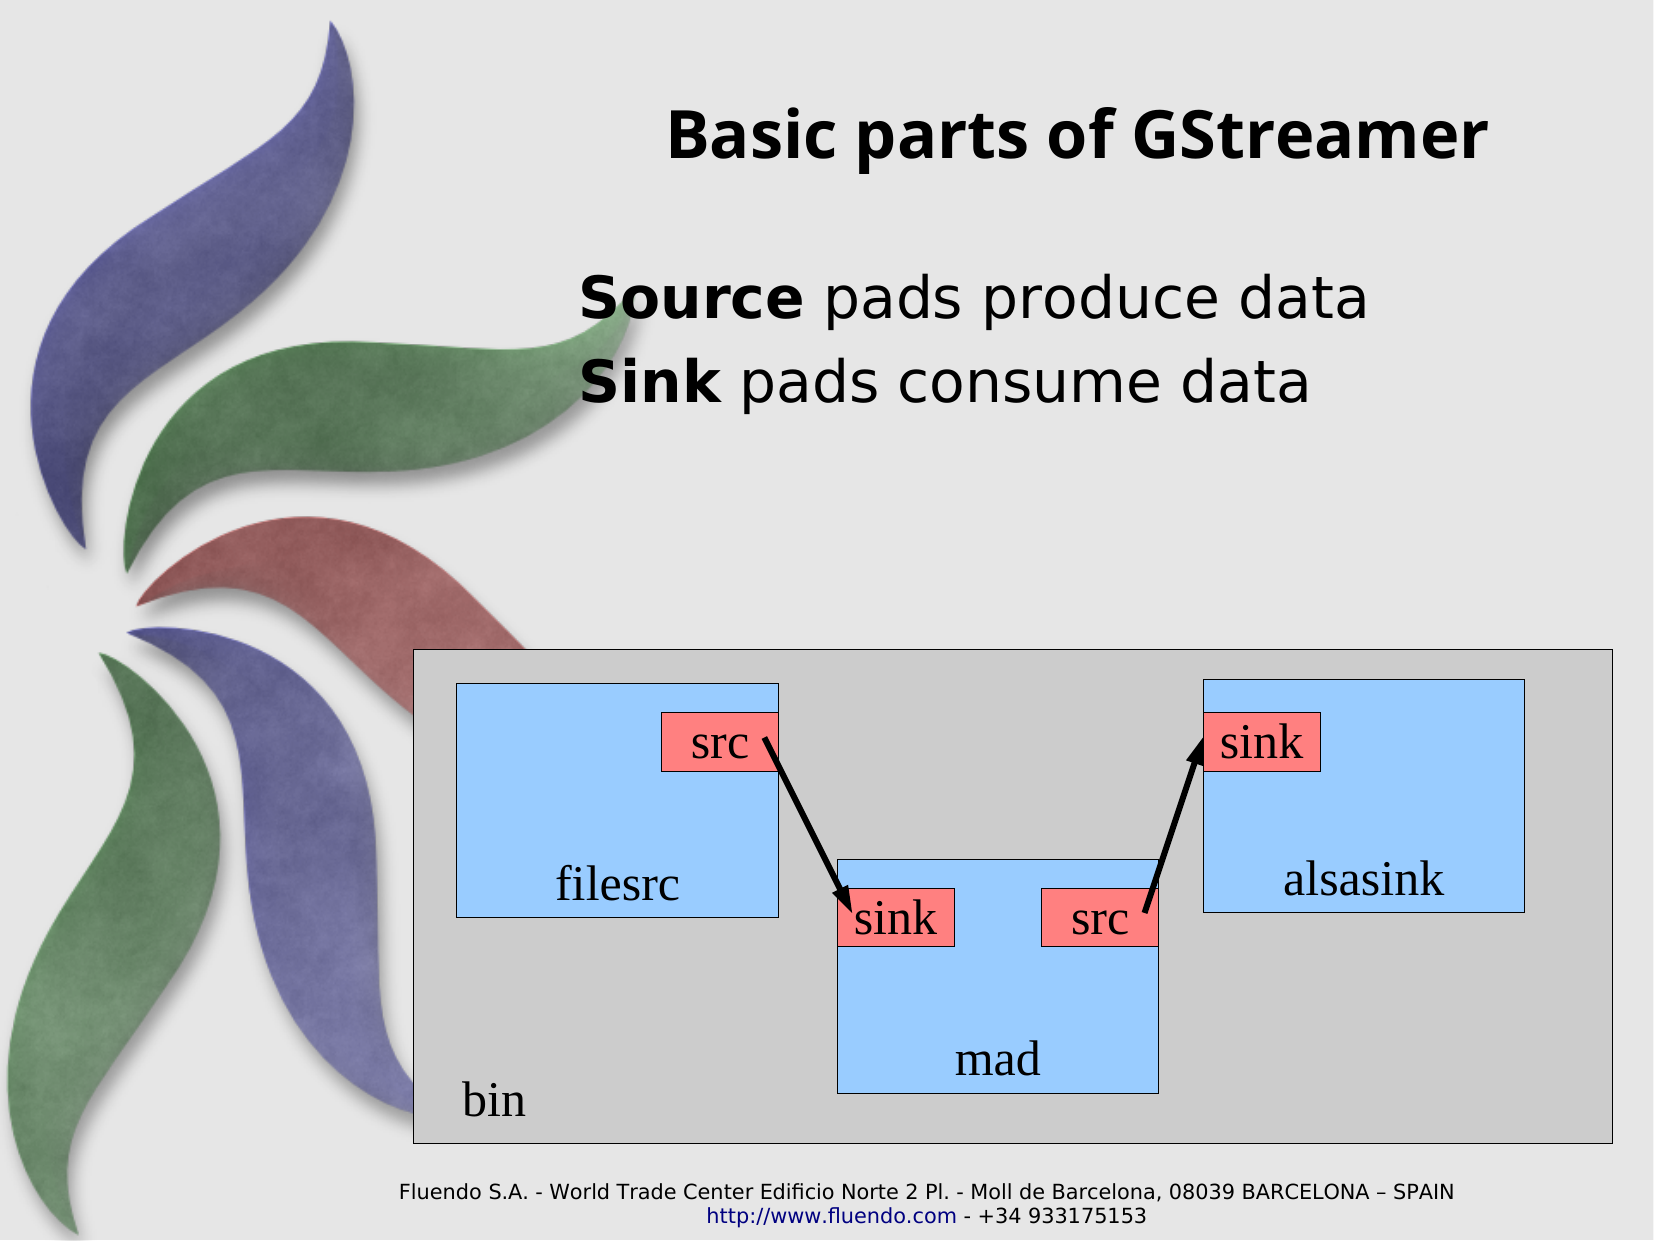

# Basic parts of GStreamer
Source pads produce data
Sink pads consume data
alsasink
filesrc
src
sink
mad
sink
src
sink
bin